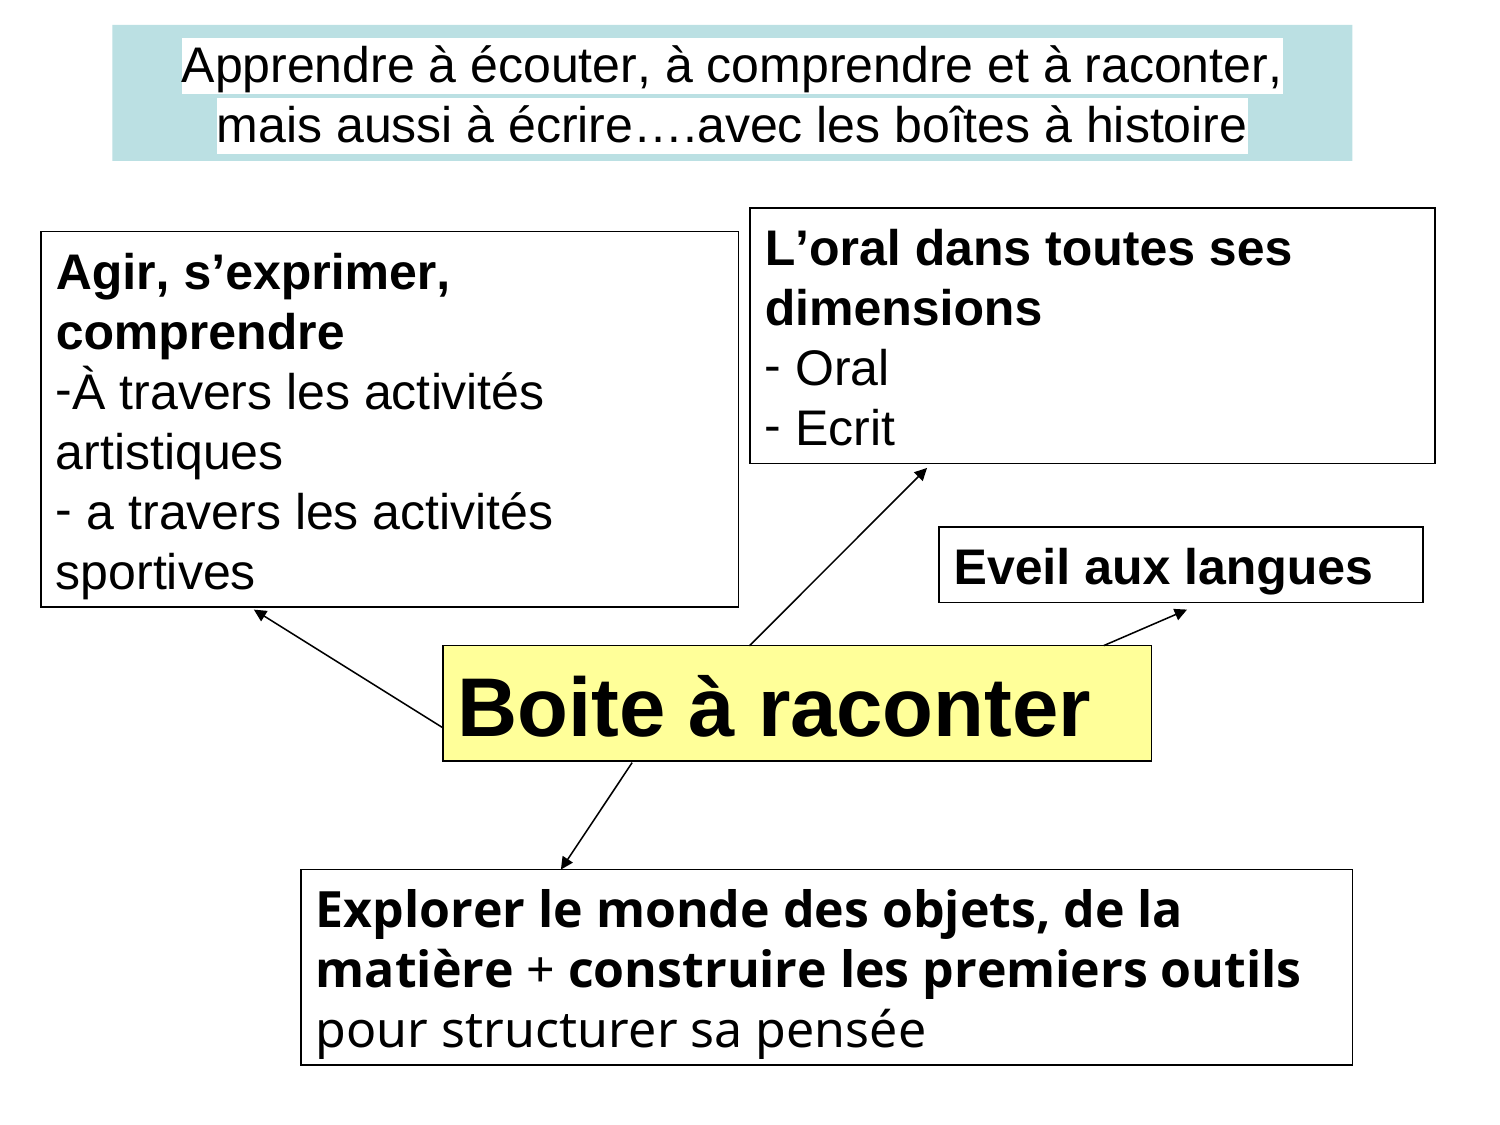

# Apprendre à écouter, à comprendre et à raconter, mais aussi à écrire….avec les boîtes à histoire
L’oral dans toutes ses dimensions
 Oral
 Ecrit
Agir, s’exprimer, comprendre
À travers les activités artistiques
 a travers les activités sportives
Eveil aux langues
Boite à raconter
Explorer le monde des objets, de la matière + construire les premiers outils pour structurer sa pensée